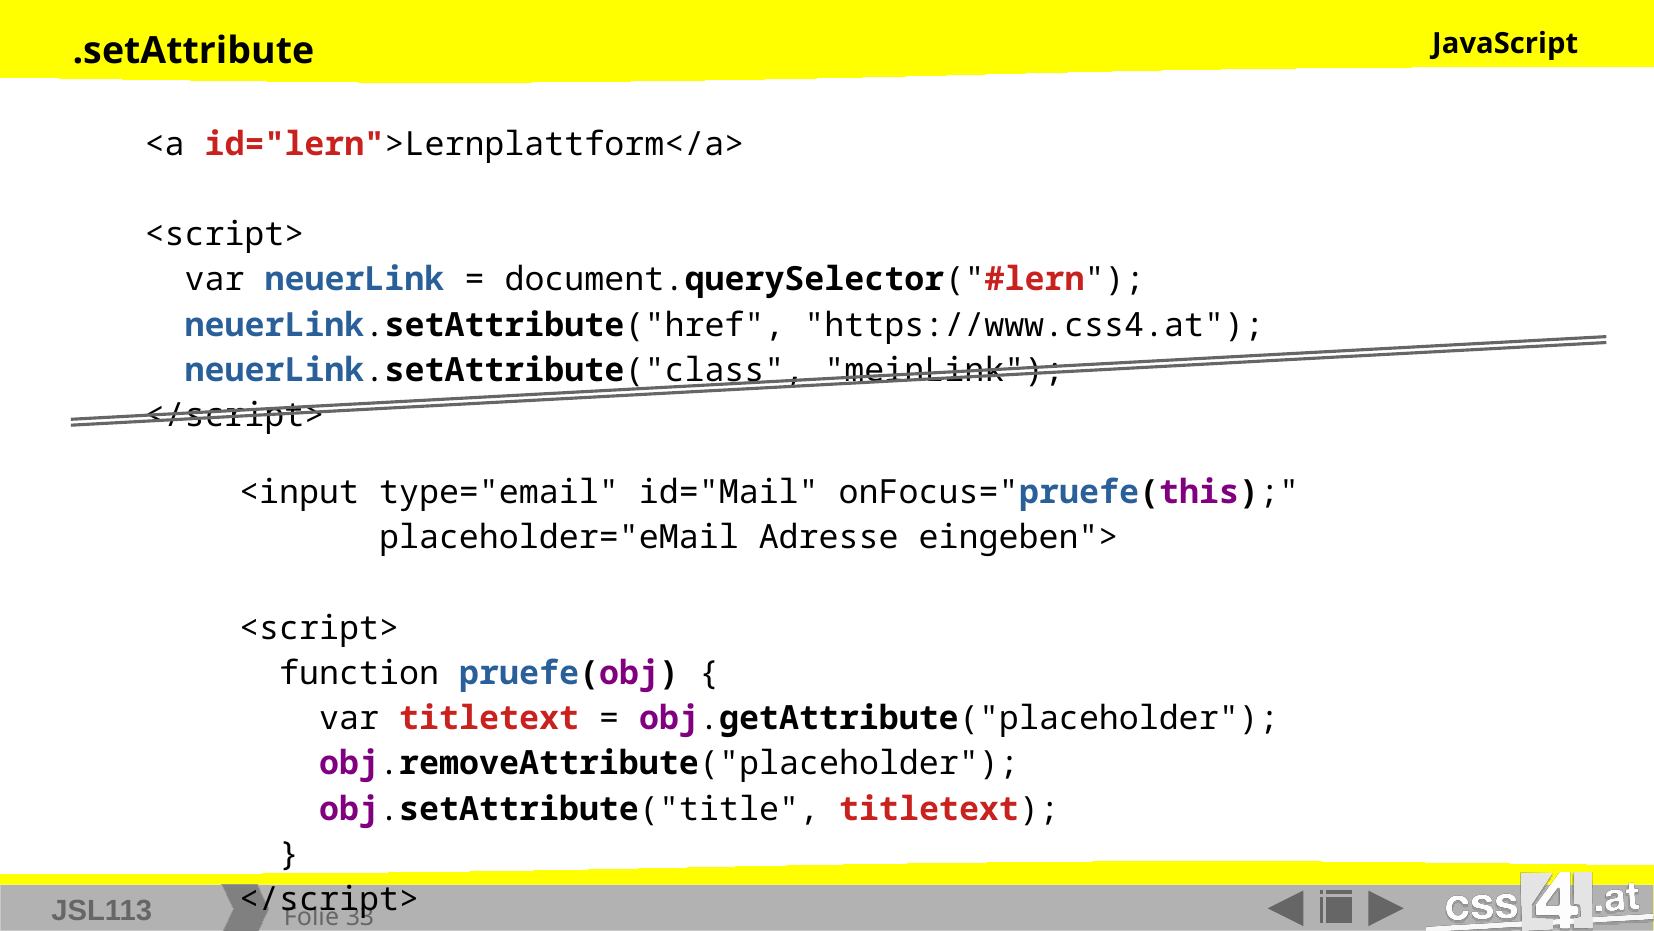

JavaScript
.setAttribute
<a id="lern">Lernplattform</a>
<script>
 var neuerLink = document.querySelector("#lern");
 neuerLink.setAttribute("href", "https://www.css4.at");
 neuerLink.setAttribute("class", "meinLink");
</script>
<input type="email" id="Mail" onFocus="pruefe(this);"
 placeholder="eMail Adresse eingeben">
<script>
 function pruefe(obj) {
 var titletext = obj.getAttribute("placeholder");
 obj.removeAttribute("placeholder");
 obj.setAttribute("title", titletext);
 }
</script>
JSL113
Folie